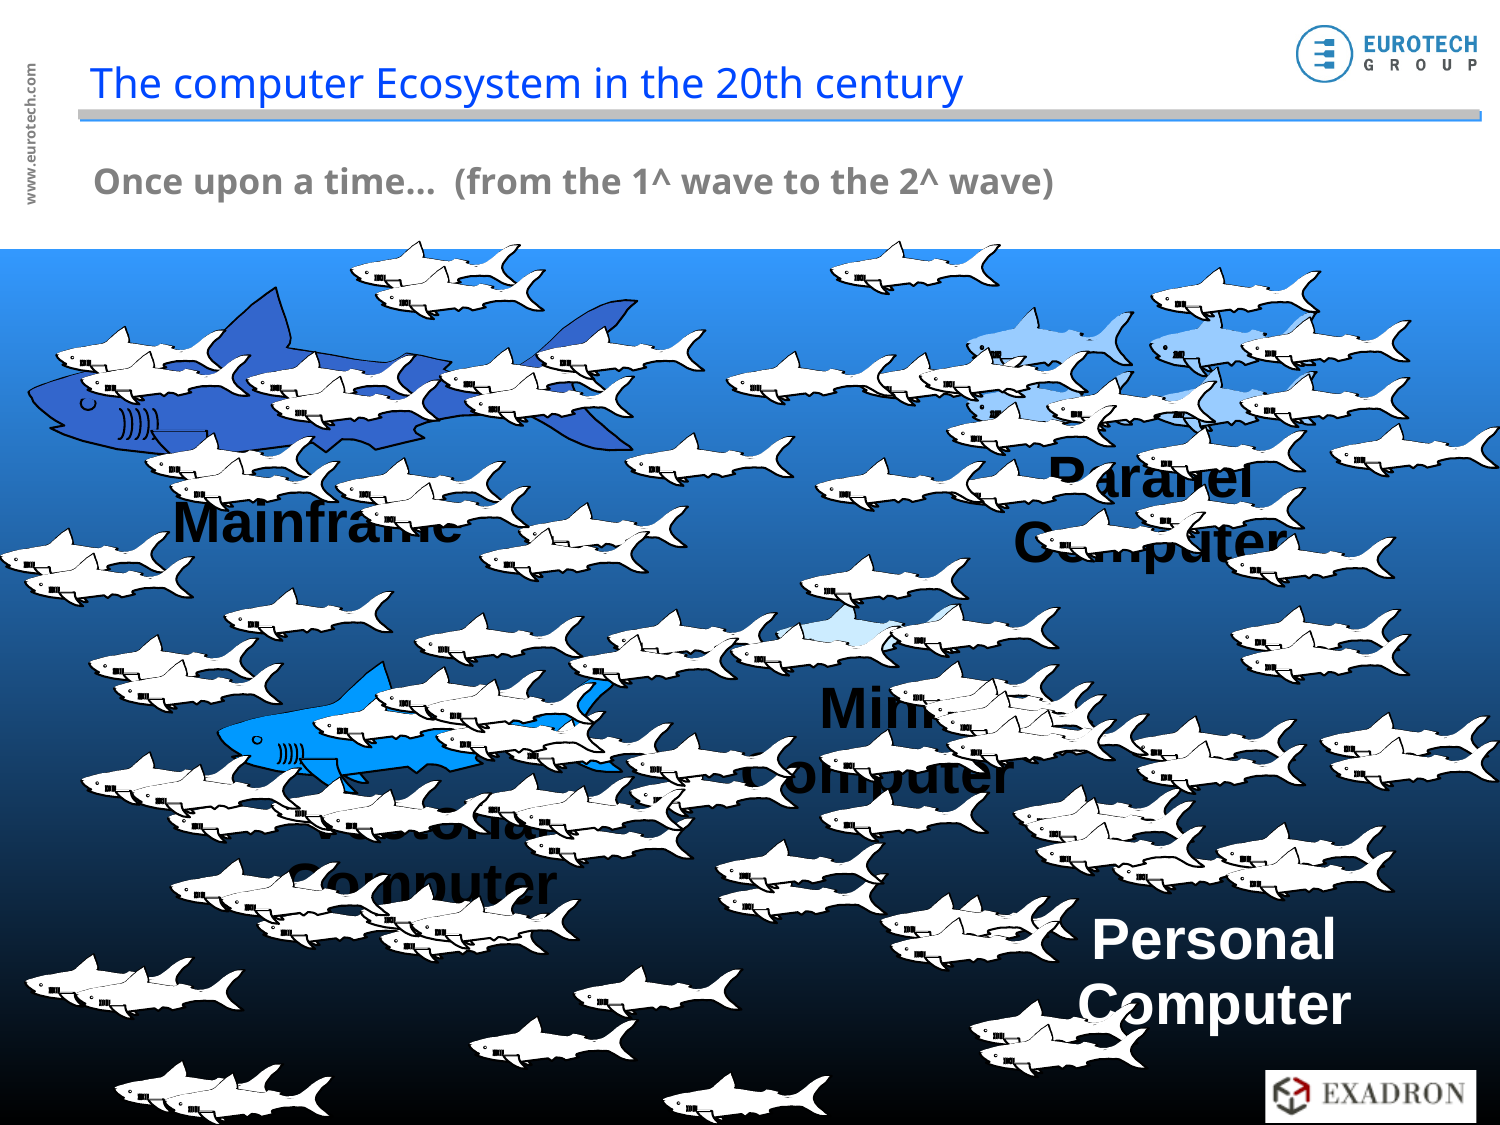

The computer Ecosystem in the 20th century
Once upon a time… (from the 1^ wave to the 2^ wave)
Parallel
Computer
Mainframe
Mini
Computer
Vectorial
Computer
Personal
Computer